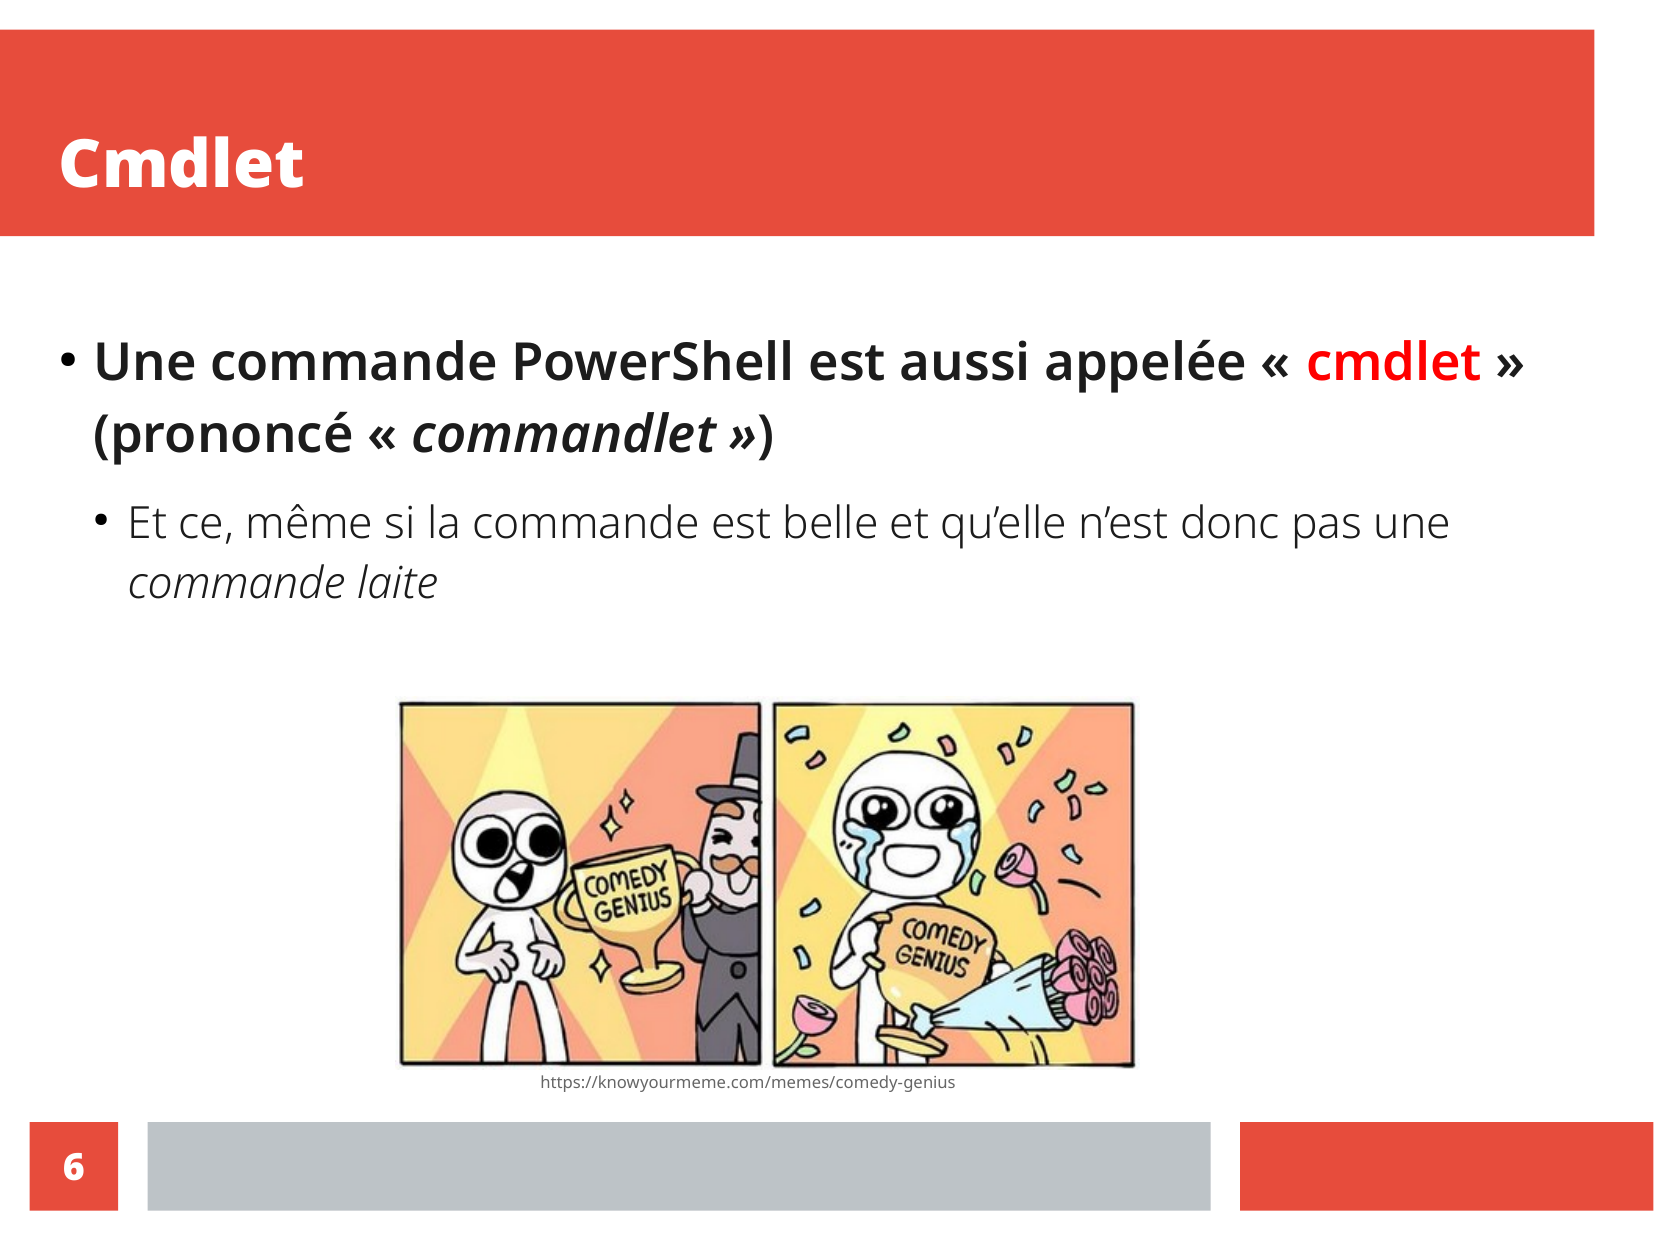

# Cmdlet
Une commande PowerShell est aussi appelée « cmdlet » (prononcé « commandlet »)
Et ce, même si la commande est belle et qu’elle n’est donc pas une commande laite
https://knowyourmeme.com/memes/comedy-genius
6